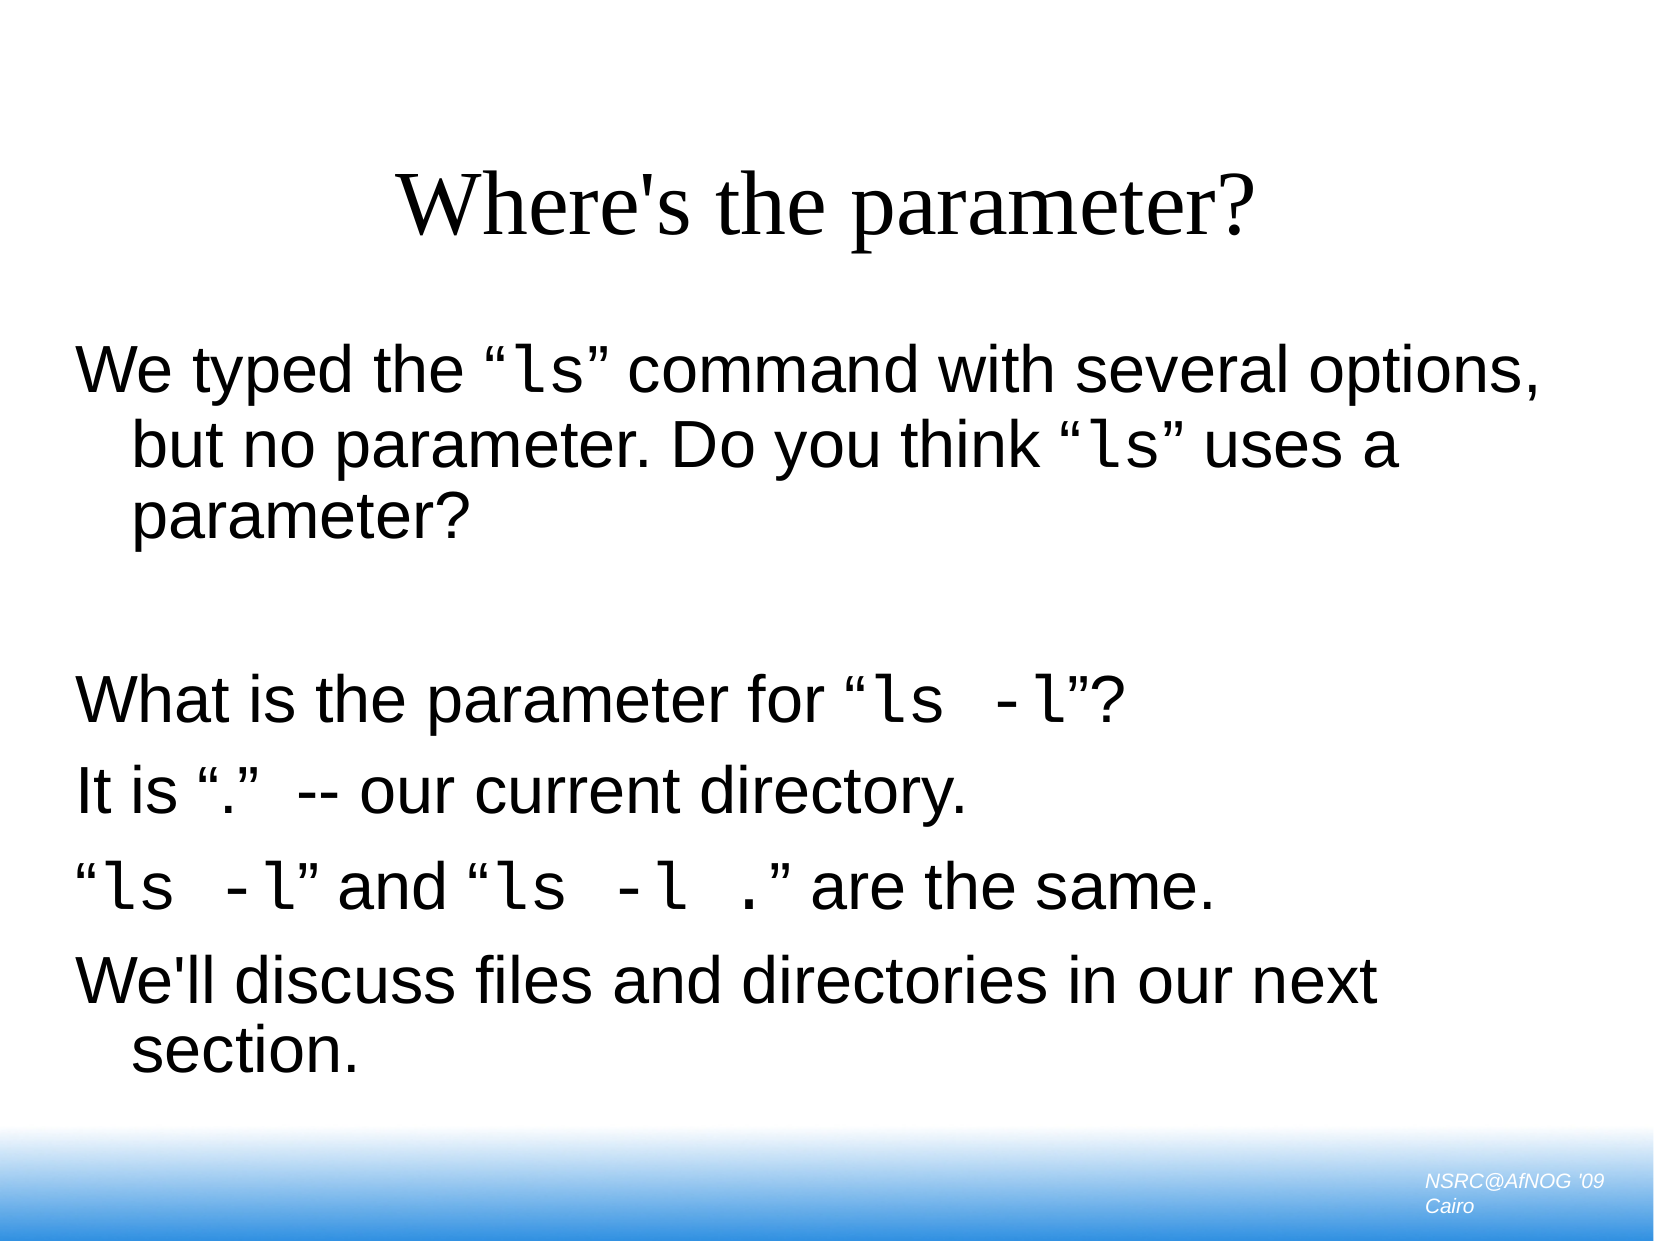

# Where's the parameter?
We typed the “ls” command with several options, but no parameter. Do you think “ls” uses a parameter?
What is the parameter for “ls -l”?
It is “.” -- our current directory.
“ls -l” and “ls -l .” are the same.
We'll discuss files and directories in our next section.
NSRC@AfNOG '09 Cairo